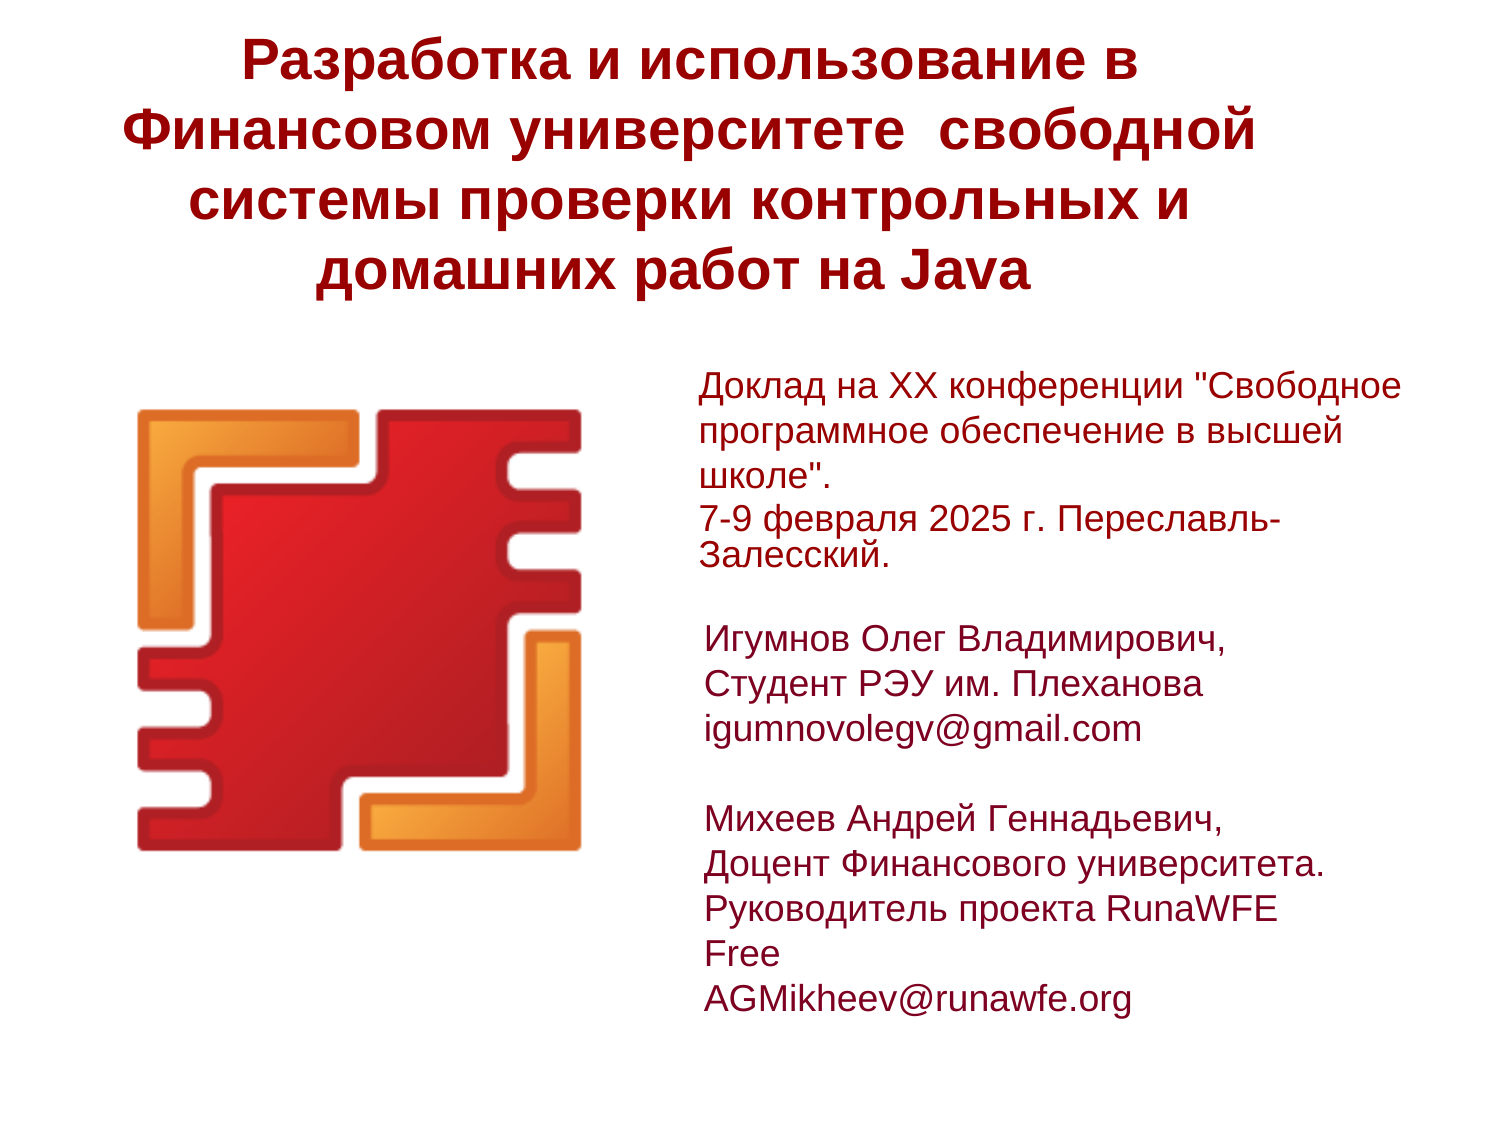

Разработка и использование в Финансовом университете свободной системы проверки контрольных и домашних работ на Java
Доклад на ХX конференции "Свободное программное обеспечение в высшей школе".
7-9 февраля 2025 г. Переславль-Залесский.
Игумнов Олег Владимирович,
Студент РЭУ им. Плеханова
igumnovolegv@gmail.com
Михеев Андрей Геннадьевич,
Доцент Финансового университета.
Руководитель проекта RunaWFE Free
AGMikheev@runawfe.org